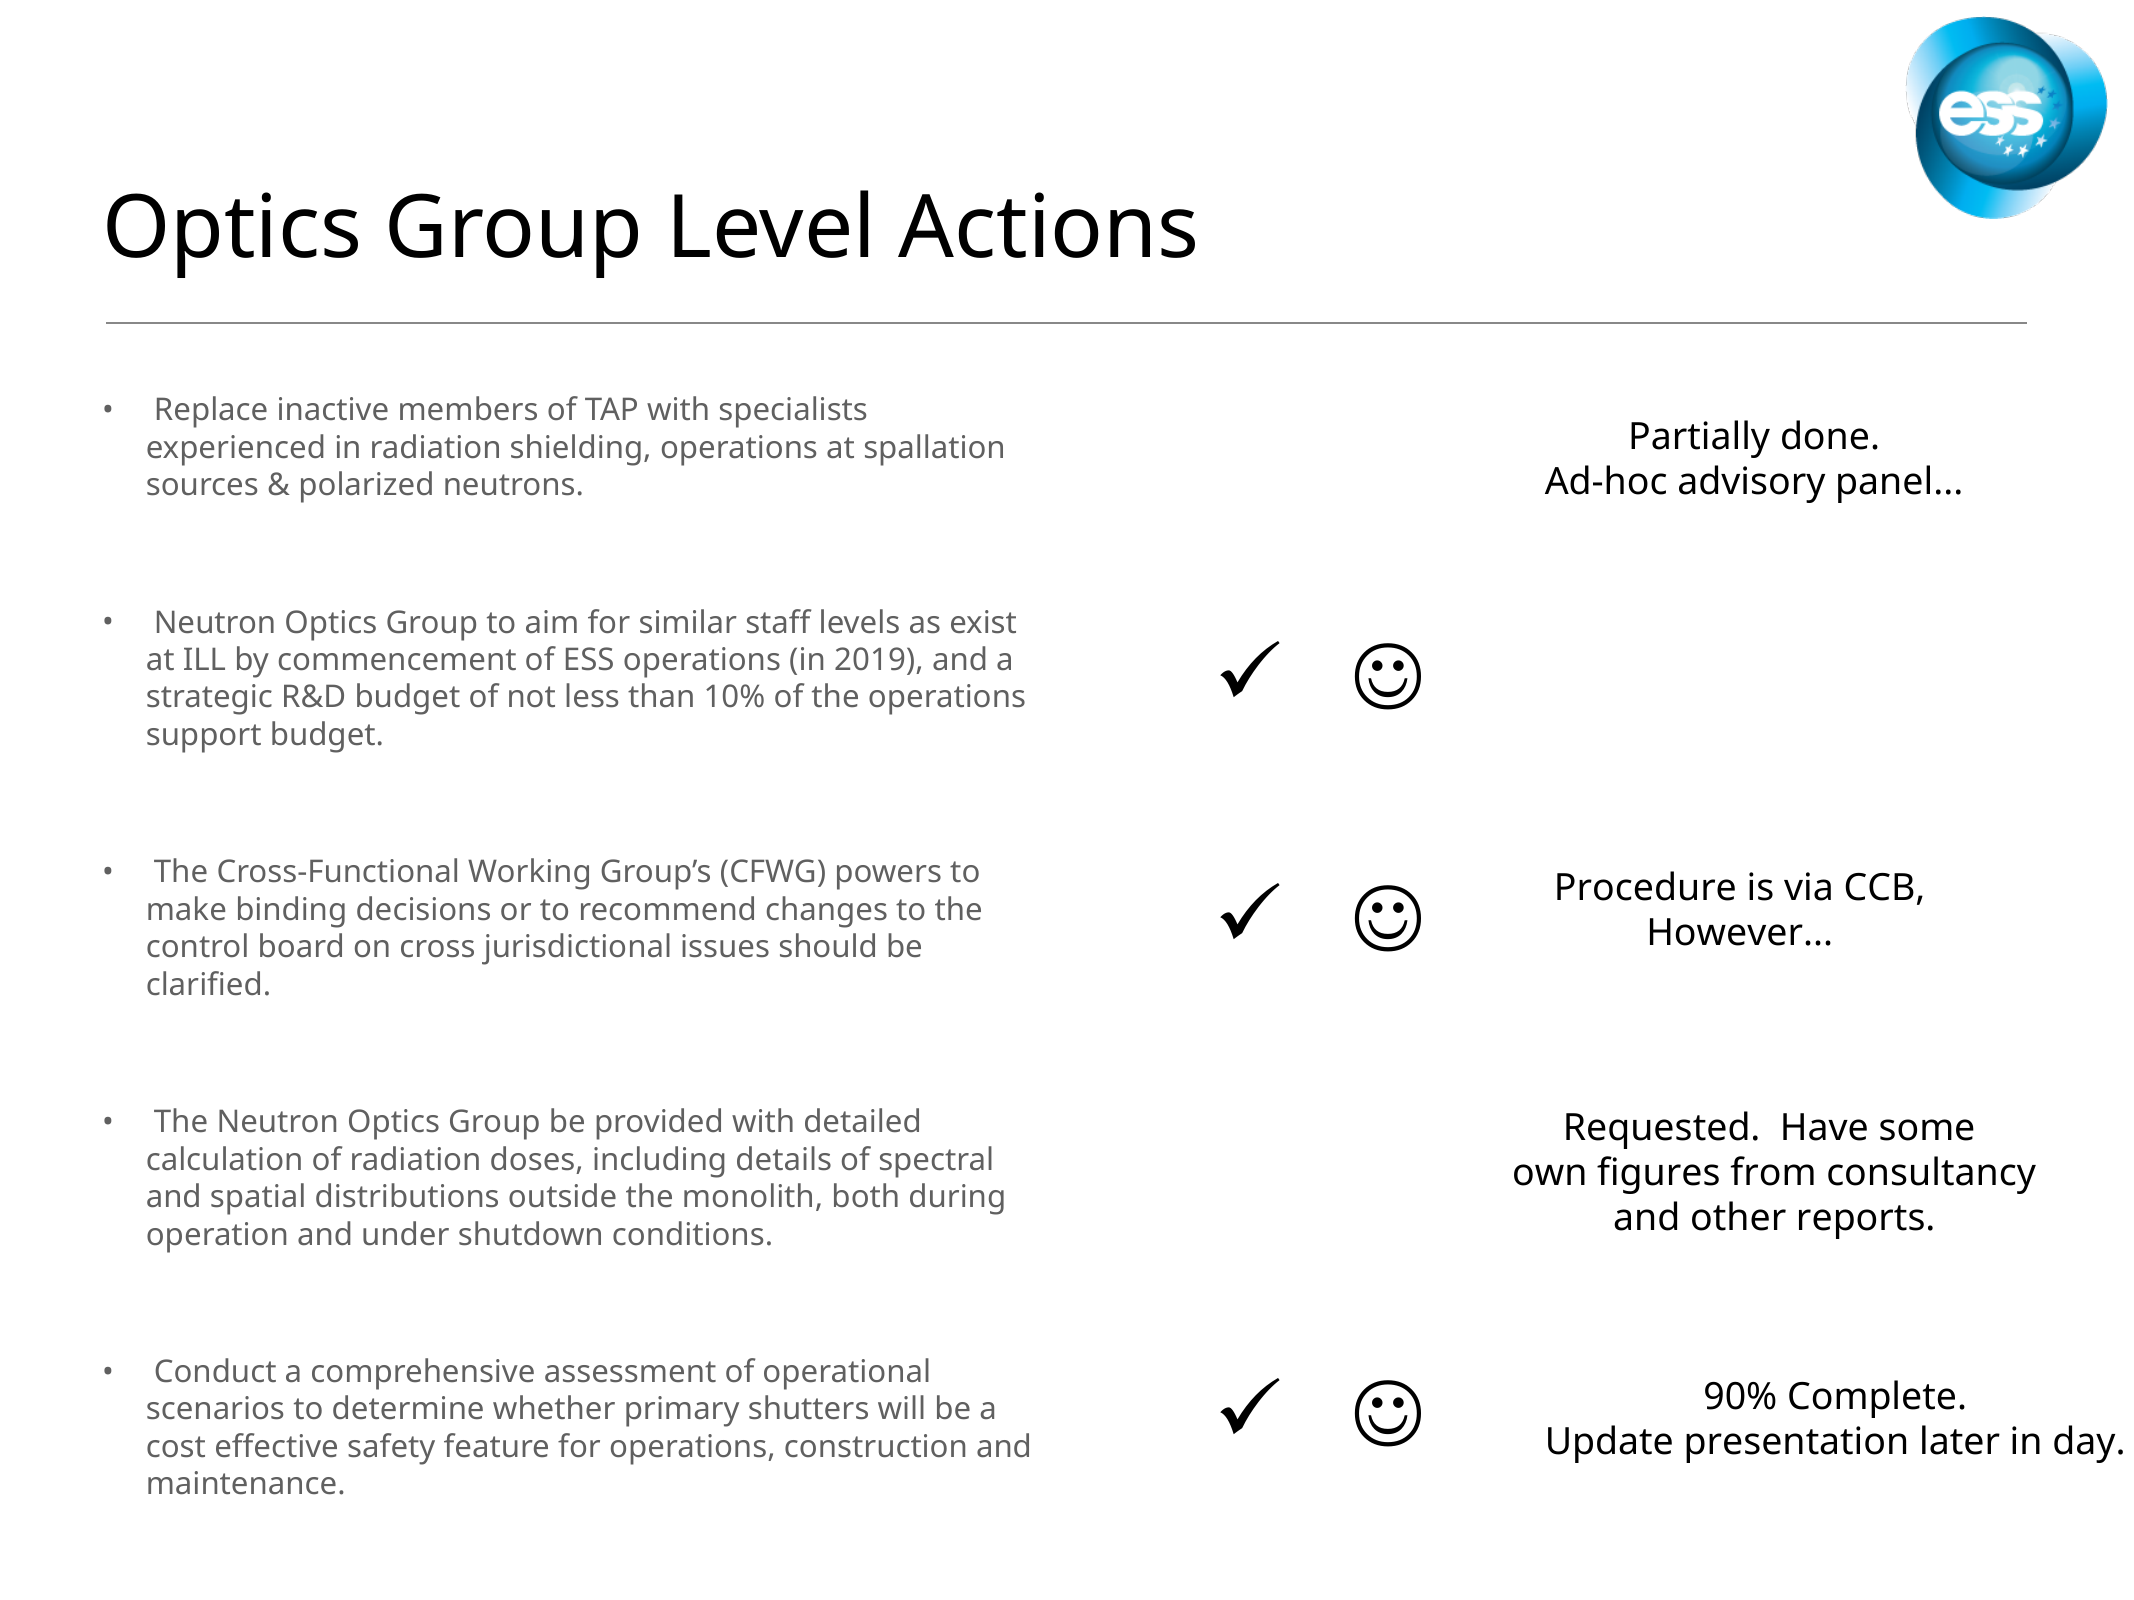

# Optics Group Level Actions
 Replace inactive members of TAP with specialists experienced in radiation shielding, operations at spallation sources & polarized neutrons.
 Neutron Optics Group to aim for similar staff levels as exist at ILL by commencement of ESS operations (in 2019), and a strategic R&D budget of not less than 10% of the operations support budget.
 The Cross-Functional Working Group’s (CFWG) powers to make binding decisions or to recommend changes to the control board on cross jurisdictional issues should be clarified.
 The Neutron Optics Group be provided with detailed calculation of radiation doses, including details of spectral and spatial distributions outside the monolith, both during operation and under shutdown conditions.
 Conduct a comprehensive assessment of operational scenarios to determine whether primary shutters will be a cost effective safety feature for operations, construction and maintenance.
Partially done.
Ad-hoc advisory panel...

✓

✓
Procedure is via CCB,
However...
Requested. Have some
own figures from consultancy
and other reports.

✓
90% Complete.
Update presentation later in day.